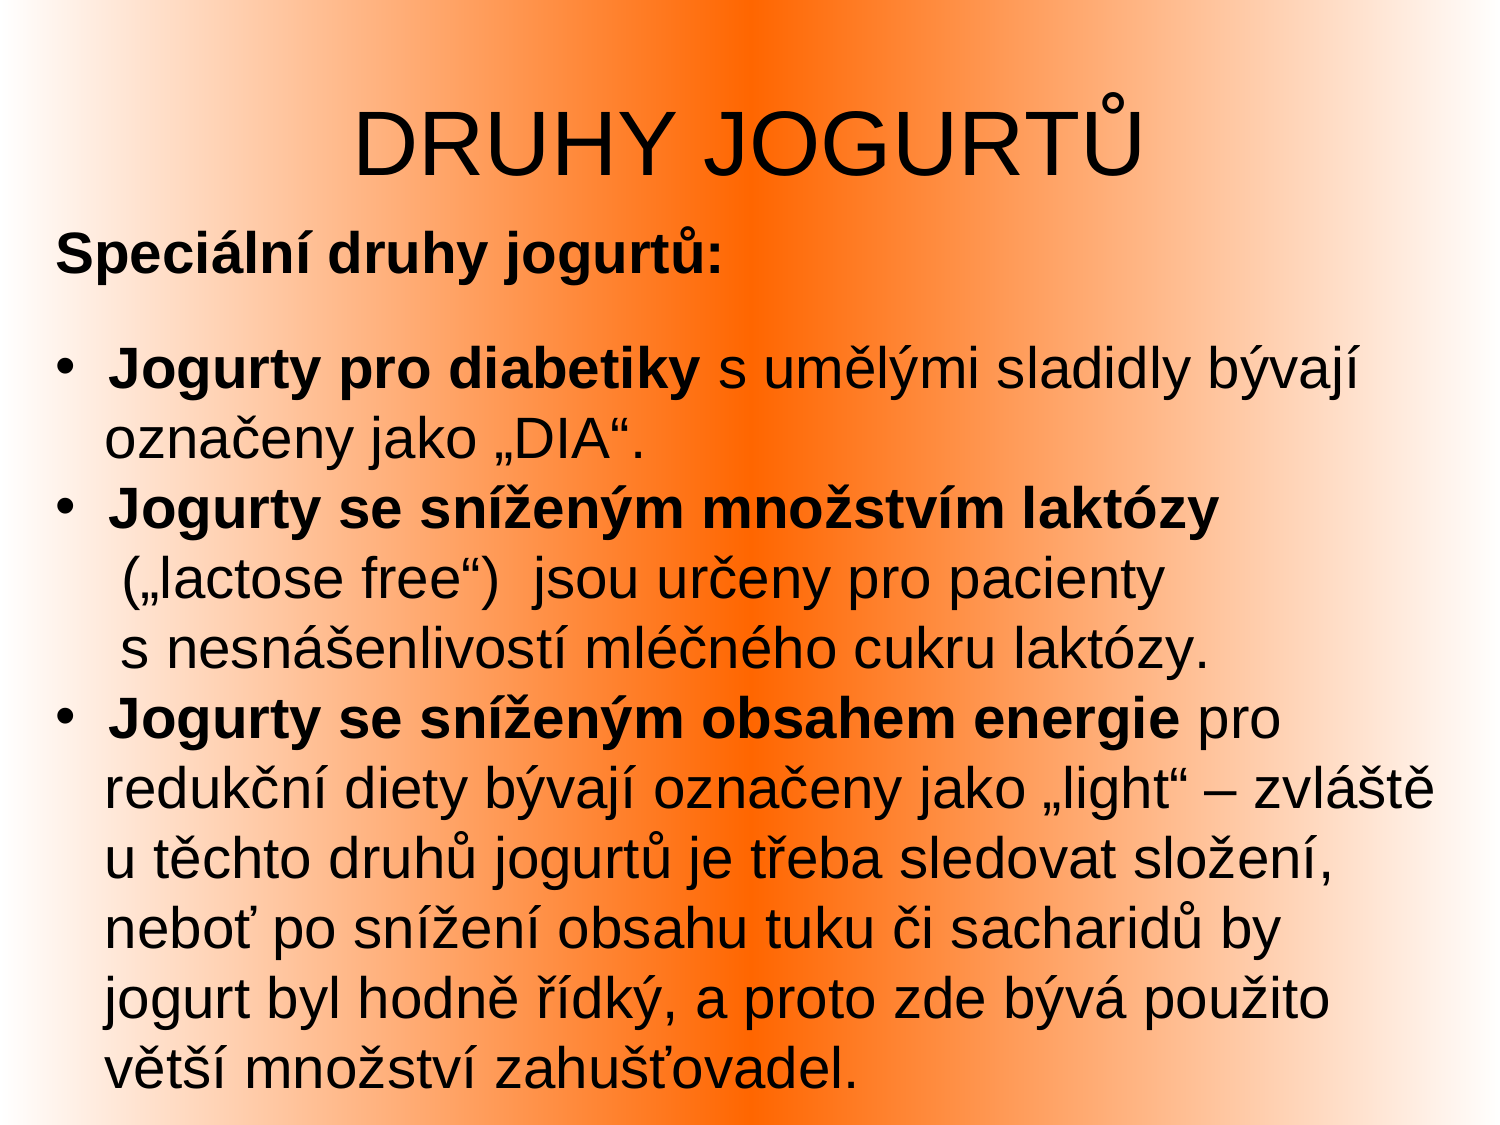

# DRUHY JOGURTŮ
Speciální druhy jogurtů:
 Jogurty pro diabetiky s umělými sladidly bývají
 označeny jako „DIA“.
 Jogurty se sníženým množstvím laktózy
 („lactose free“)  jsou určeny pro pacienty
 s nesnášenlivostí mléčného cukru laktózy.
 Jogurty se sníženým obsahem energie pro
 redukční diety bývají označeny jako „light“ – zvláště
 u těchto druhů jogurtů je třeba sledovat složení,
 neboť po snížení obsahu tuku či sacharidů by
 jogurt byl hodně řídký, a proto zde bývá použito
 větší množství zahušťovadel.